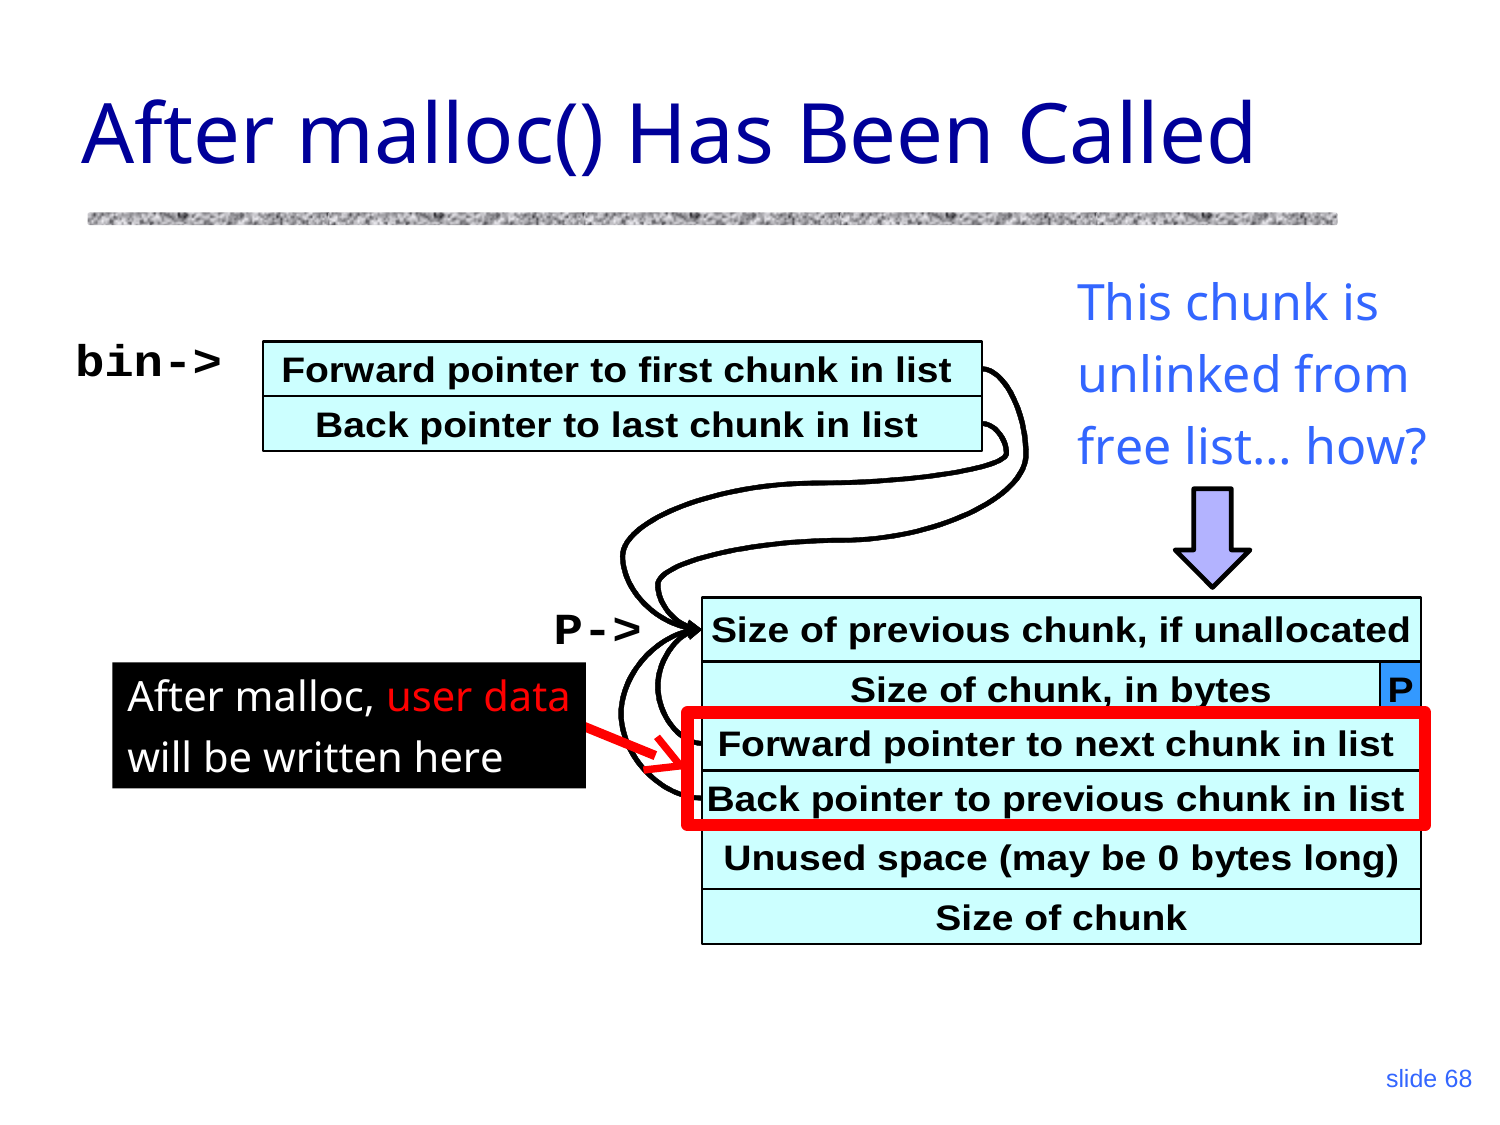

# After malloc() Has Been Called
This chunk is
unlinked from
free list… how?
After malloc, user data
will be written here
slide